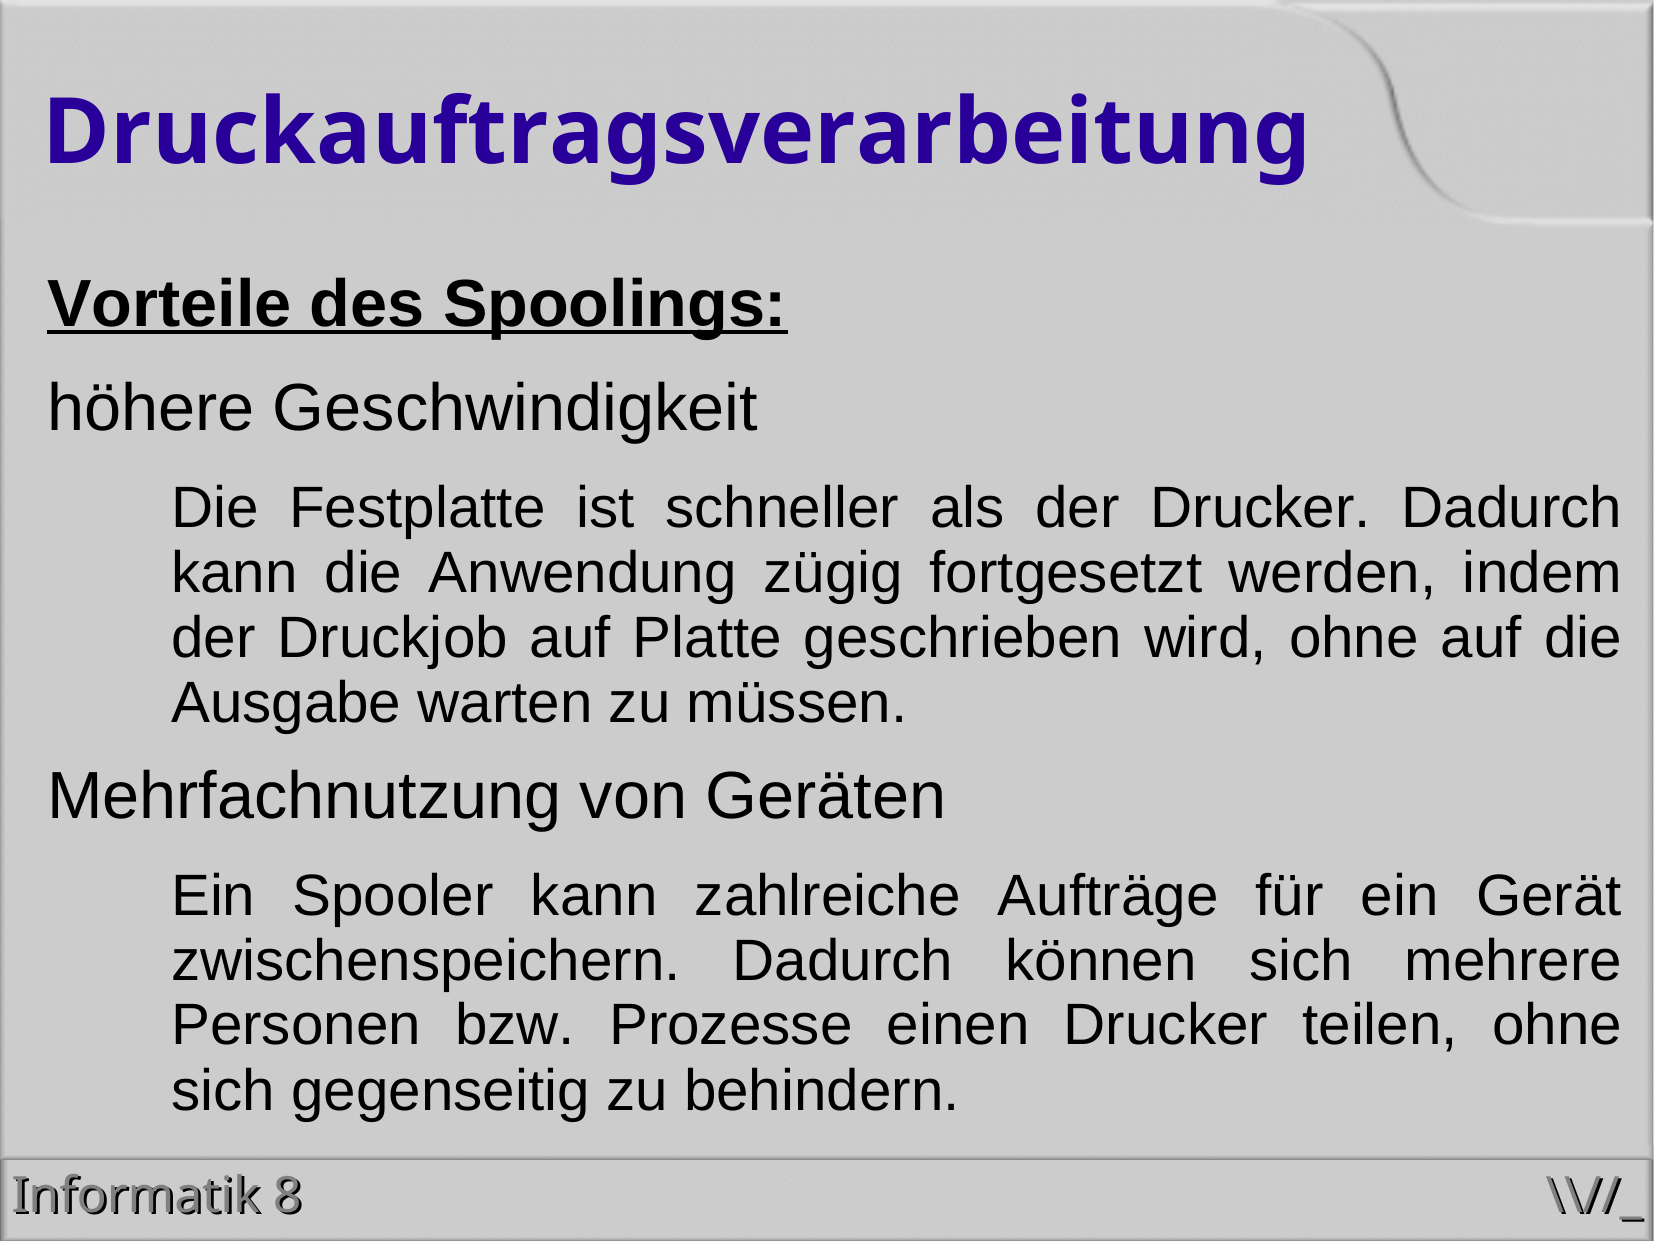

# Druckauftragsverarbeitung
Vorteile des Spoolings:
höhere Geschwindigkeit
Die Festplatte ist schneller als der Drucker. Dadurch kann die Anwendung zügig fortgesetzt werden, indem der Druckjob auf Platte geschrieben wird, ohne auf die Ausgabe warten zu müssen.
Mehrfachnutzung von Geräten
Ein Spooler kann zahlreiche Aufträge für ein Gerät zwischenspeichern. Dadurch können sich mehrere Personen bzw. Prozesse einen Drucker teilen, ohne sich gegenseitig zu behindern.